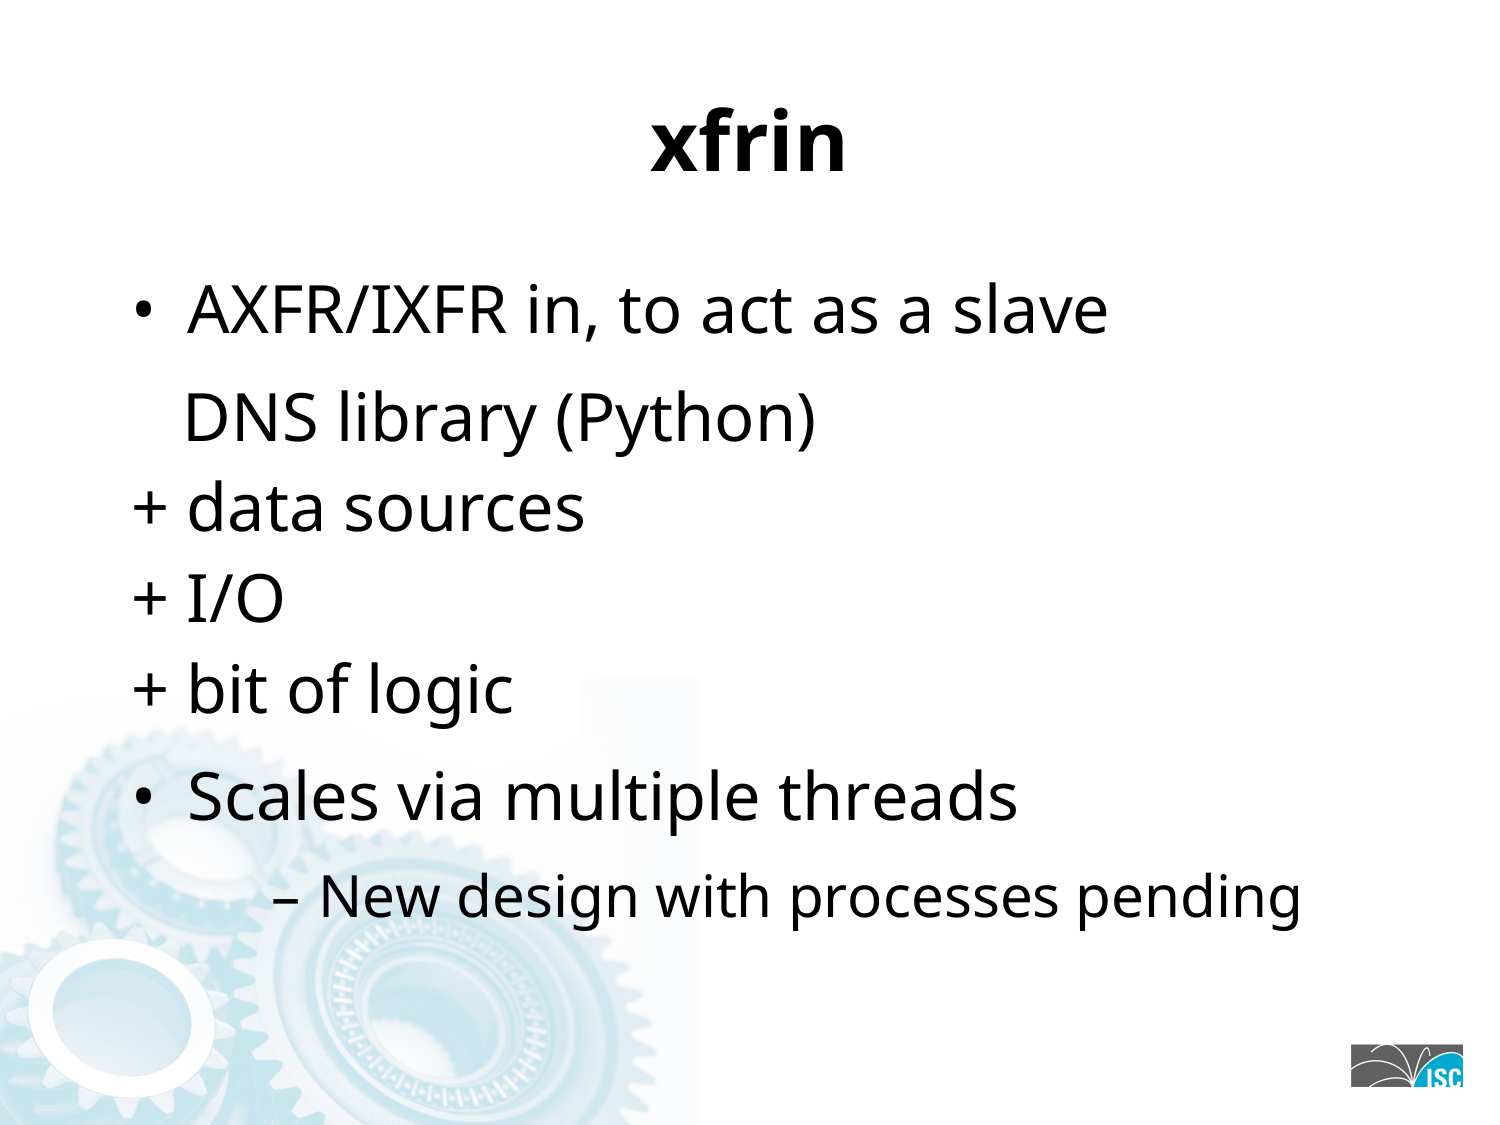

# xfrin
AXFR/IXFR in, to act as a slave
 DNS library (Python)
+ data sources
+ I/O
+ bit of logic
Scales via multiple threads
New design with processes pending